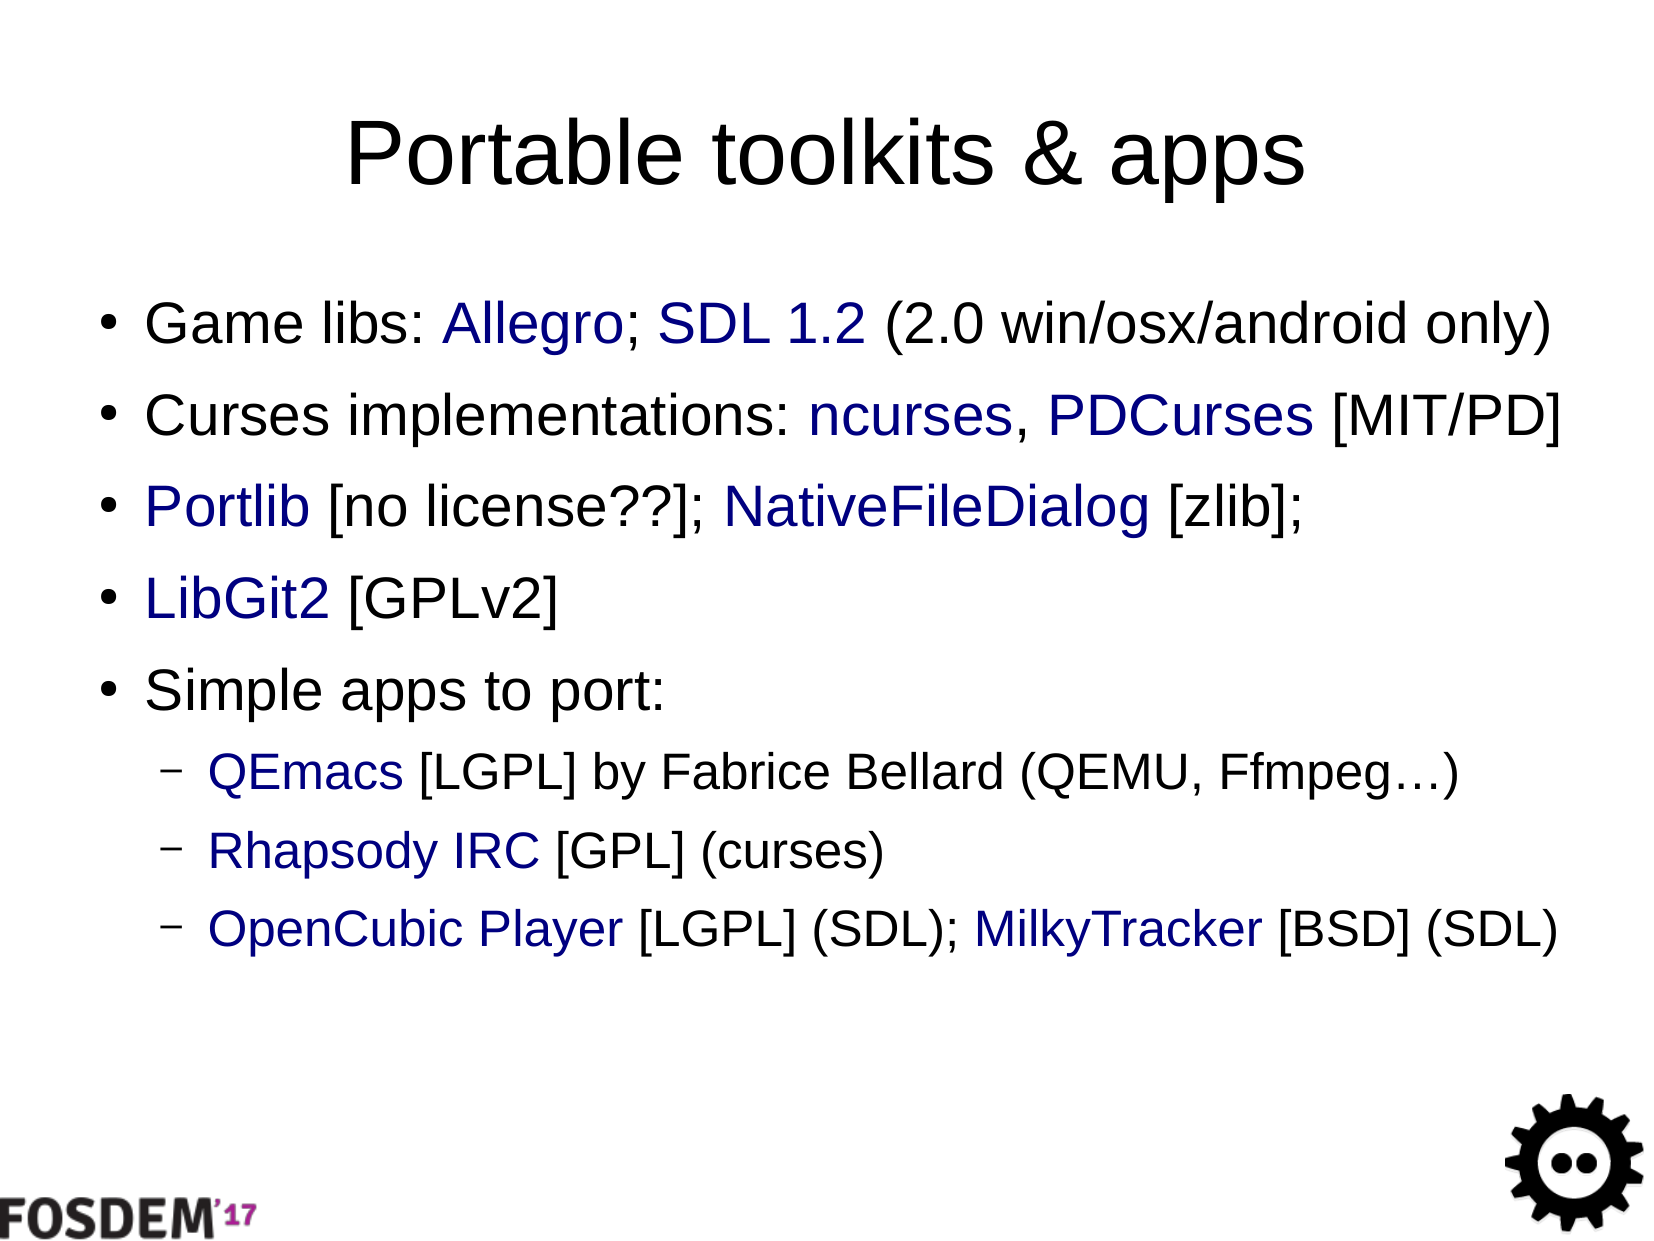

# Portable toolkits & apps
Game libs: Allegro; SDL 1.2 (2.0 win/osx/android only)
Curses implementations: ncurses, PDCurses [MIT/PD]
Portlib [no license??]; NativeFileDialog [zlib];
LibGit2 [GPLv2]
Simple apps to port:
QEmacs [LGPL] by Fabrice Bellard (QEMU, Ffmpeg…)
Rhapsody IRC [GPL] (curses)
OpenCubic Player [LGPL] (SDL); MilkyTracker [BSD] (SDL)